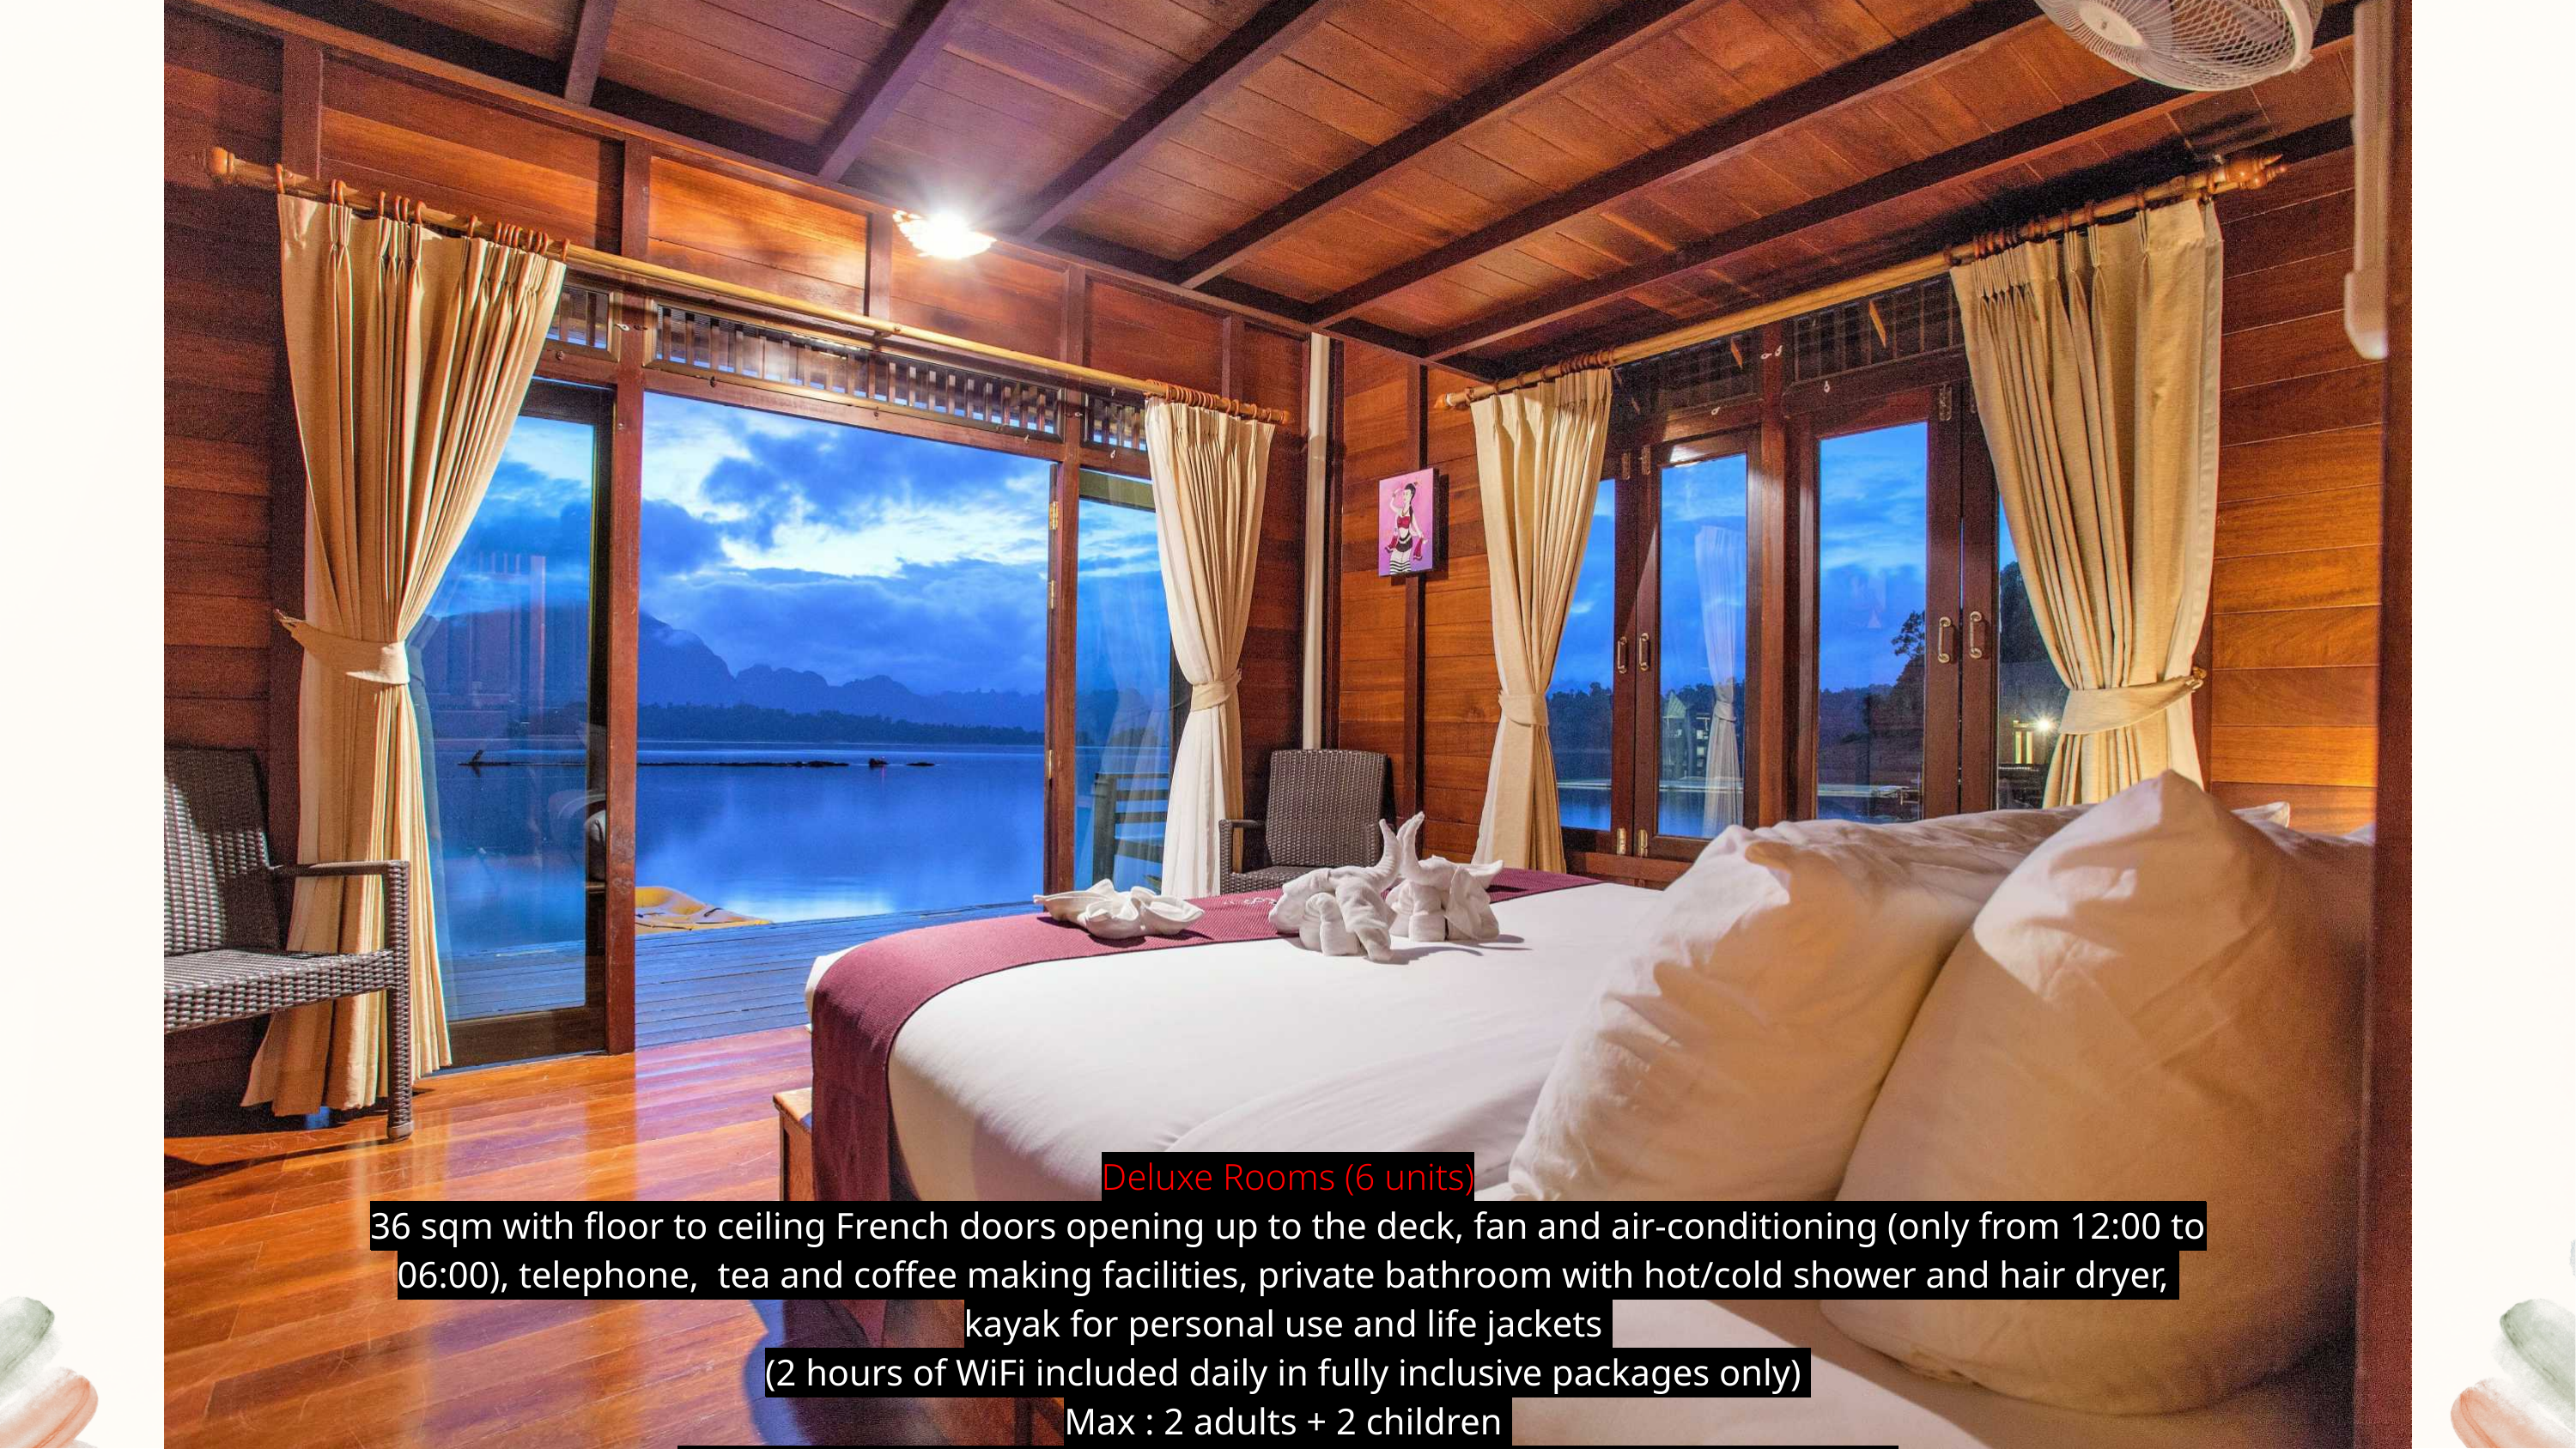

Deluxe Rooms (6 units)
36 sqm with floor to ceiling French doors opening up to the deck, fan and air-conditioning (only from 12:00 to 06:00), telephone, tea and coffee making facilities, private bathroom with hot/cold shower and hair dryer,
kayak for personal use and life jackets
(2 hours of WiFi included daily in fully inclusive packages only)
Max : 2 adults + 2 children
Bedding : 1 king-size bed and 2 single mattresses on the mezzanine level
View: Lake